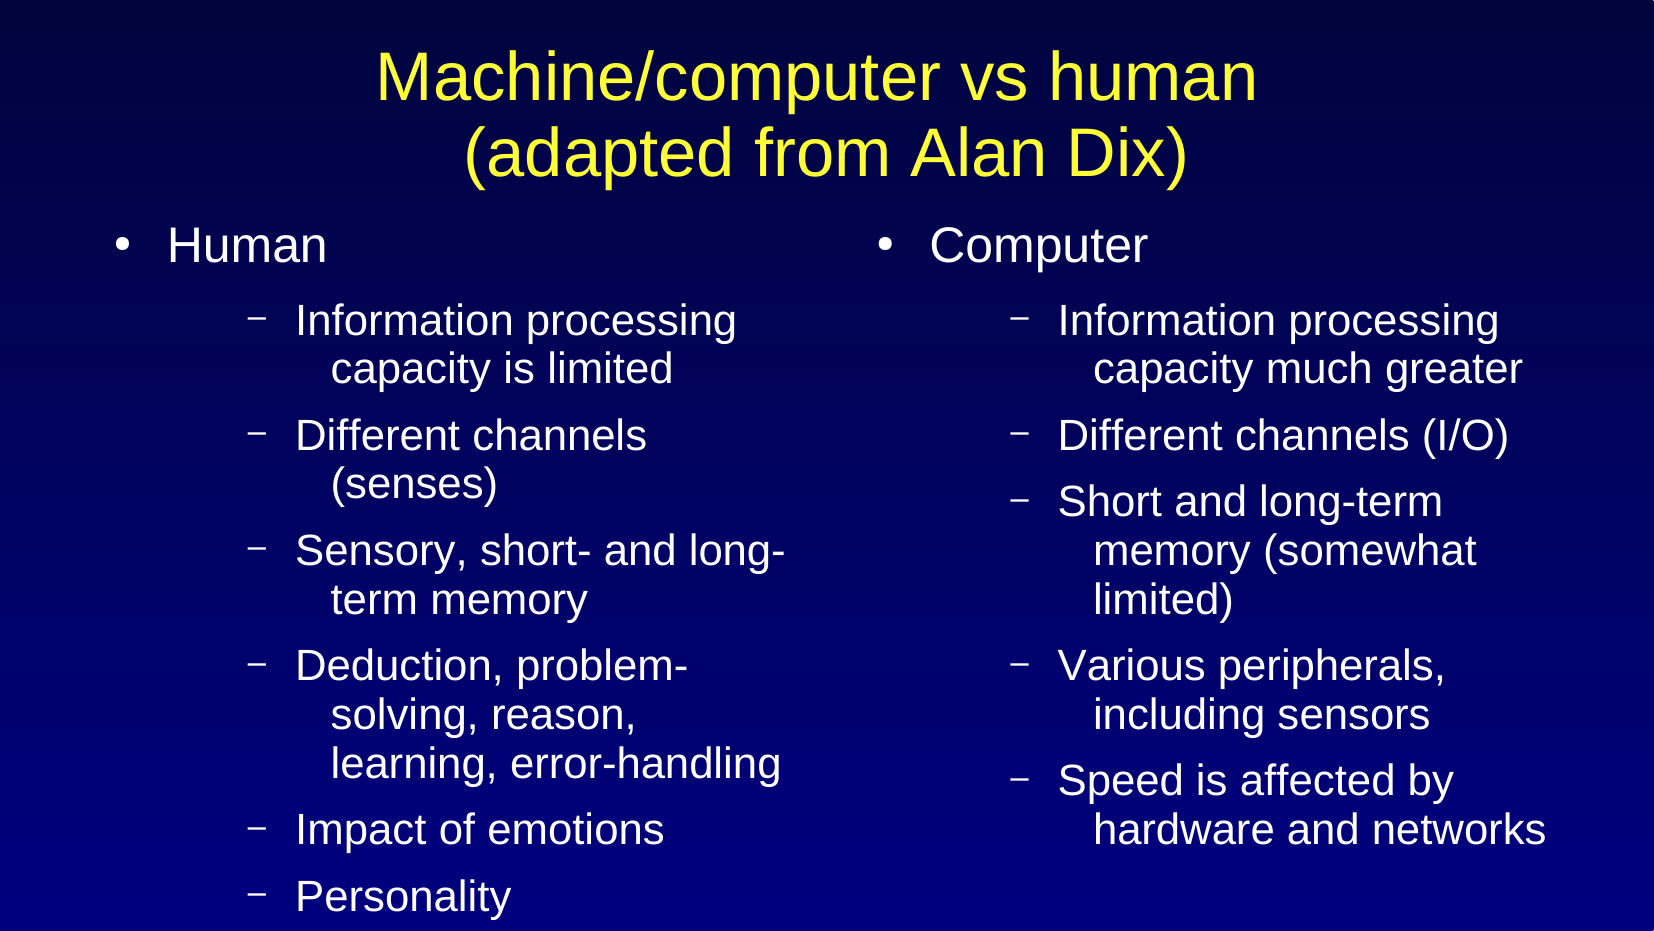

# Machine/computer vs human (adapted from Alan Dix)
Human
Information processing capacity is limited
Different channels (senses)
Sensory, short- and long-term memory
Deduction, problem-solving, reason, learning, error-handling
Impact of emotions
Personality
Computer
Information processing capacity much greater
Different channels (I/O)
Short and long-term memory (somewhat limited)
Various peripherals, including sensors
Speed is affected by hardware and networks